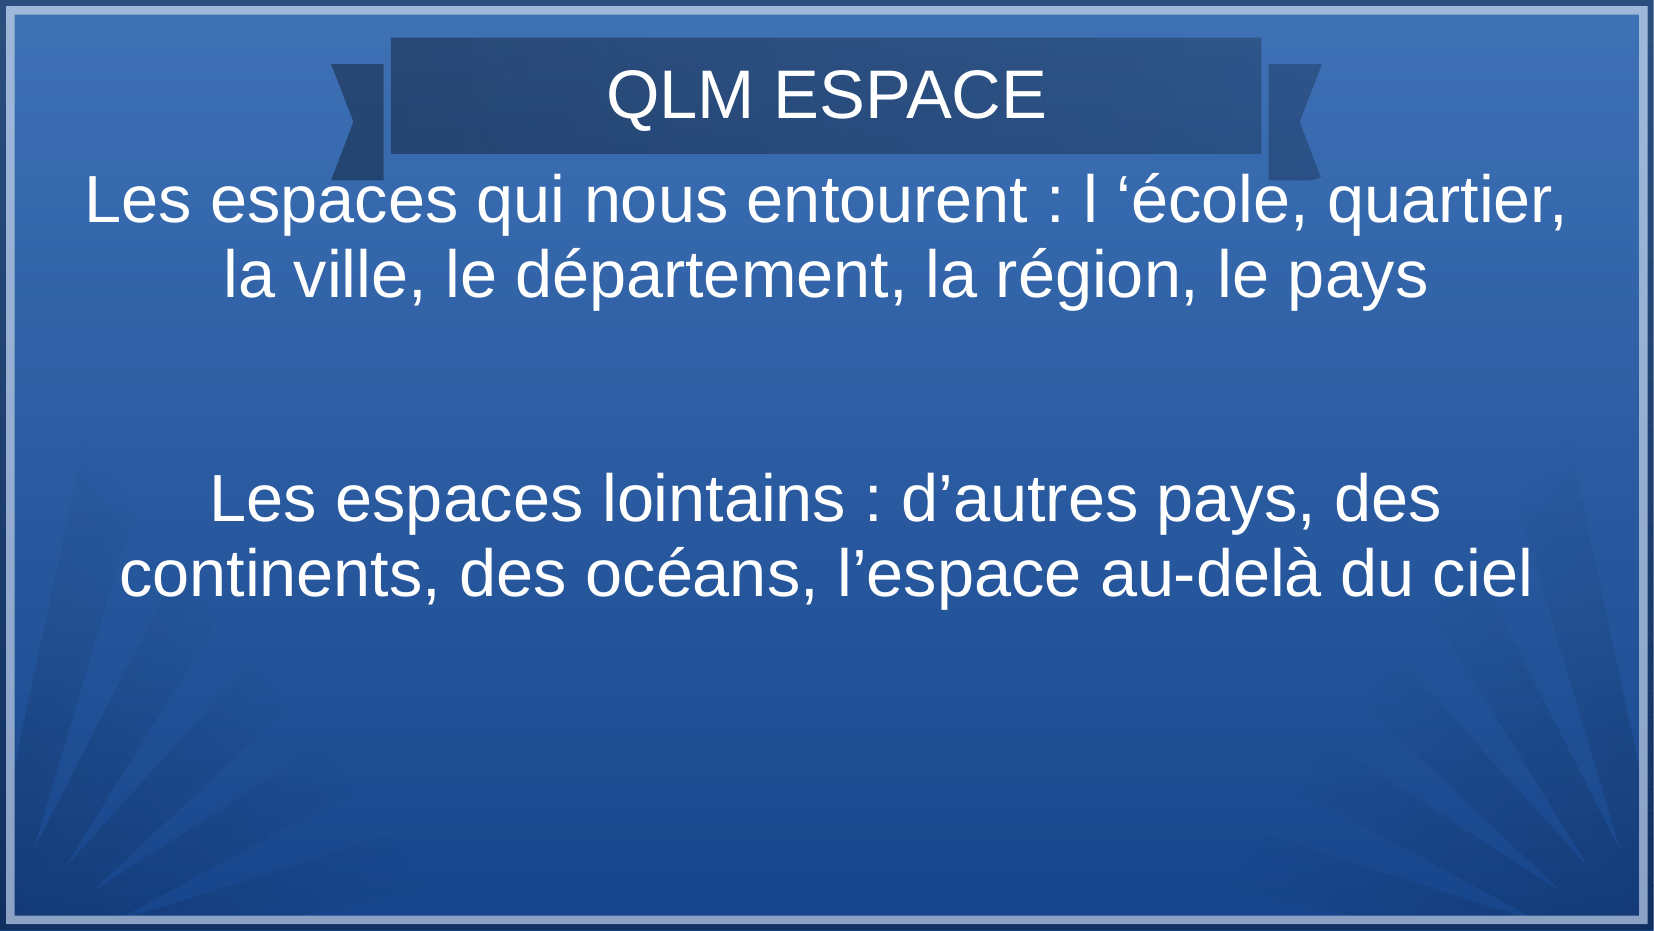

# QLM ESPACE
Les espaces qui nous entourent : l ‘école, quartier, la ville, le département, la région, le pays
Les espaces lointains : d’autres pays, des continents, des océans, l’espace au-delà du ciel